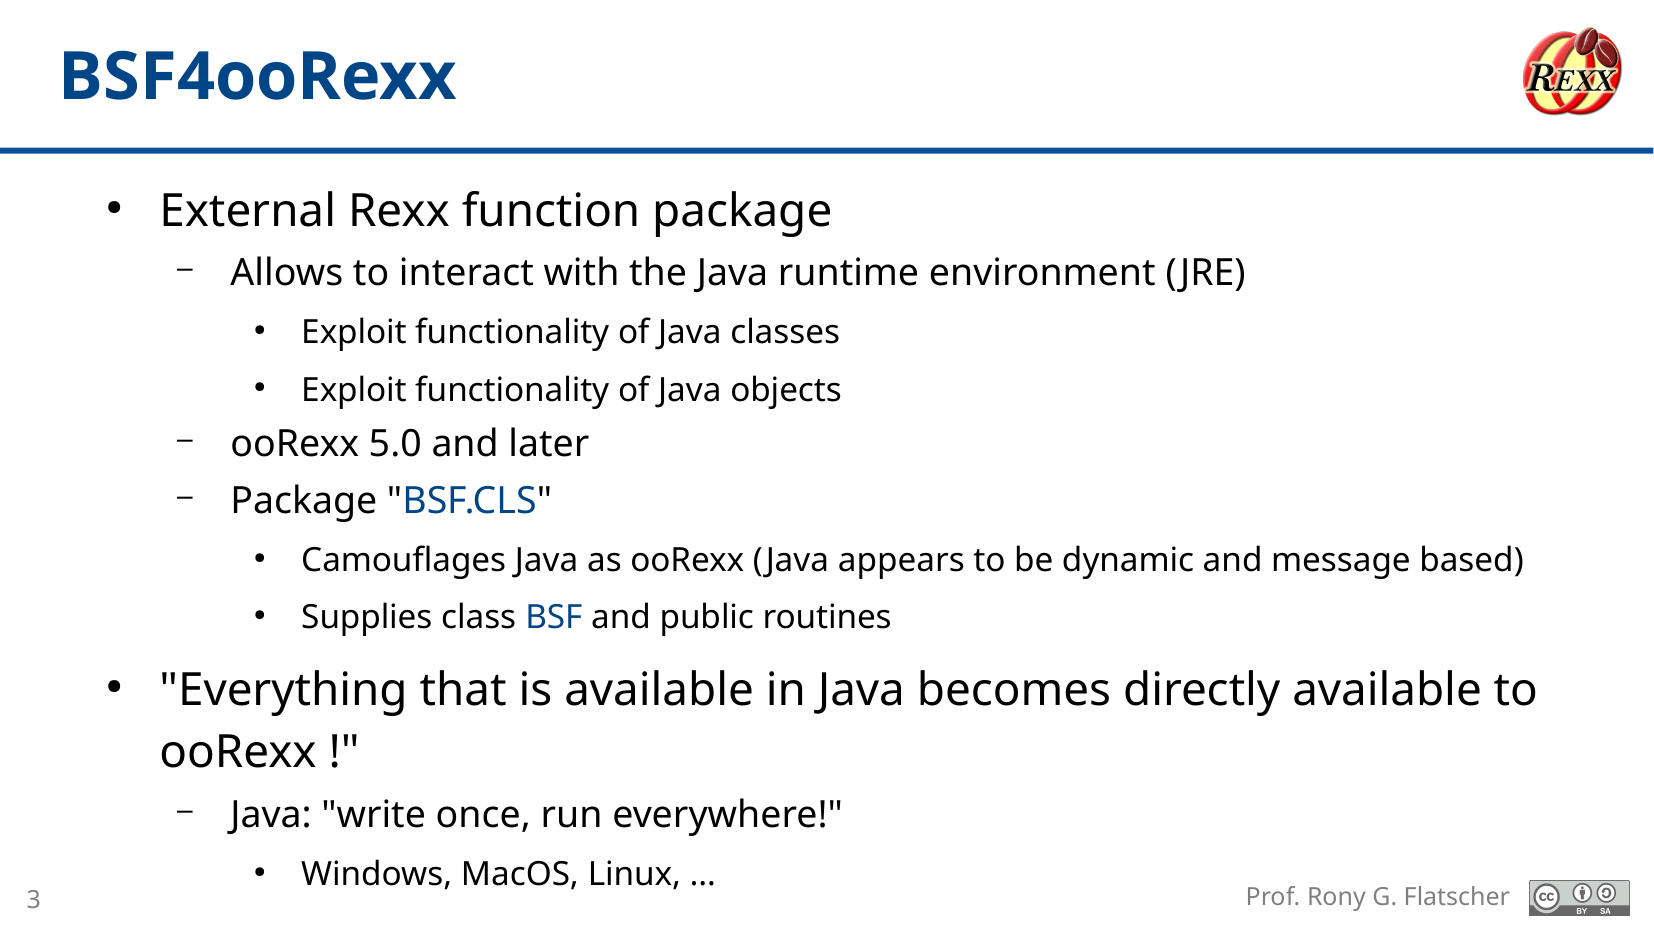

# BSF4ooRexx
External Rexx function package
Allows to interact with the Java runtime environment (JRE)
Exploit functionality of Java classes
Exploit functionality of Java objects
ooRexx 5.0 and later
Package "BSF.CLS"
Camouflages Java as ooRexx (Java appears to be dynamic and message based)
Supplies class BSF and public routines
"Everything that is available in Java becomes directly available to ooRexx !"
Java: "write once, run everywhere!"
Windows, MacOS, Linux, …